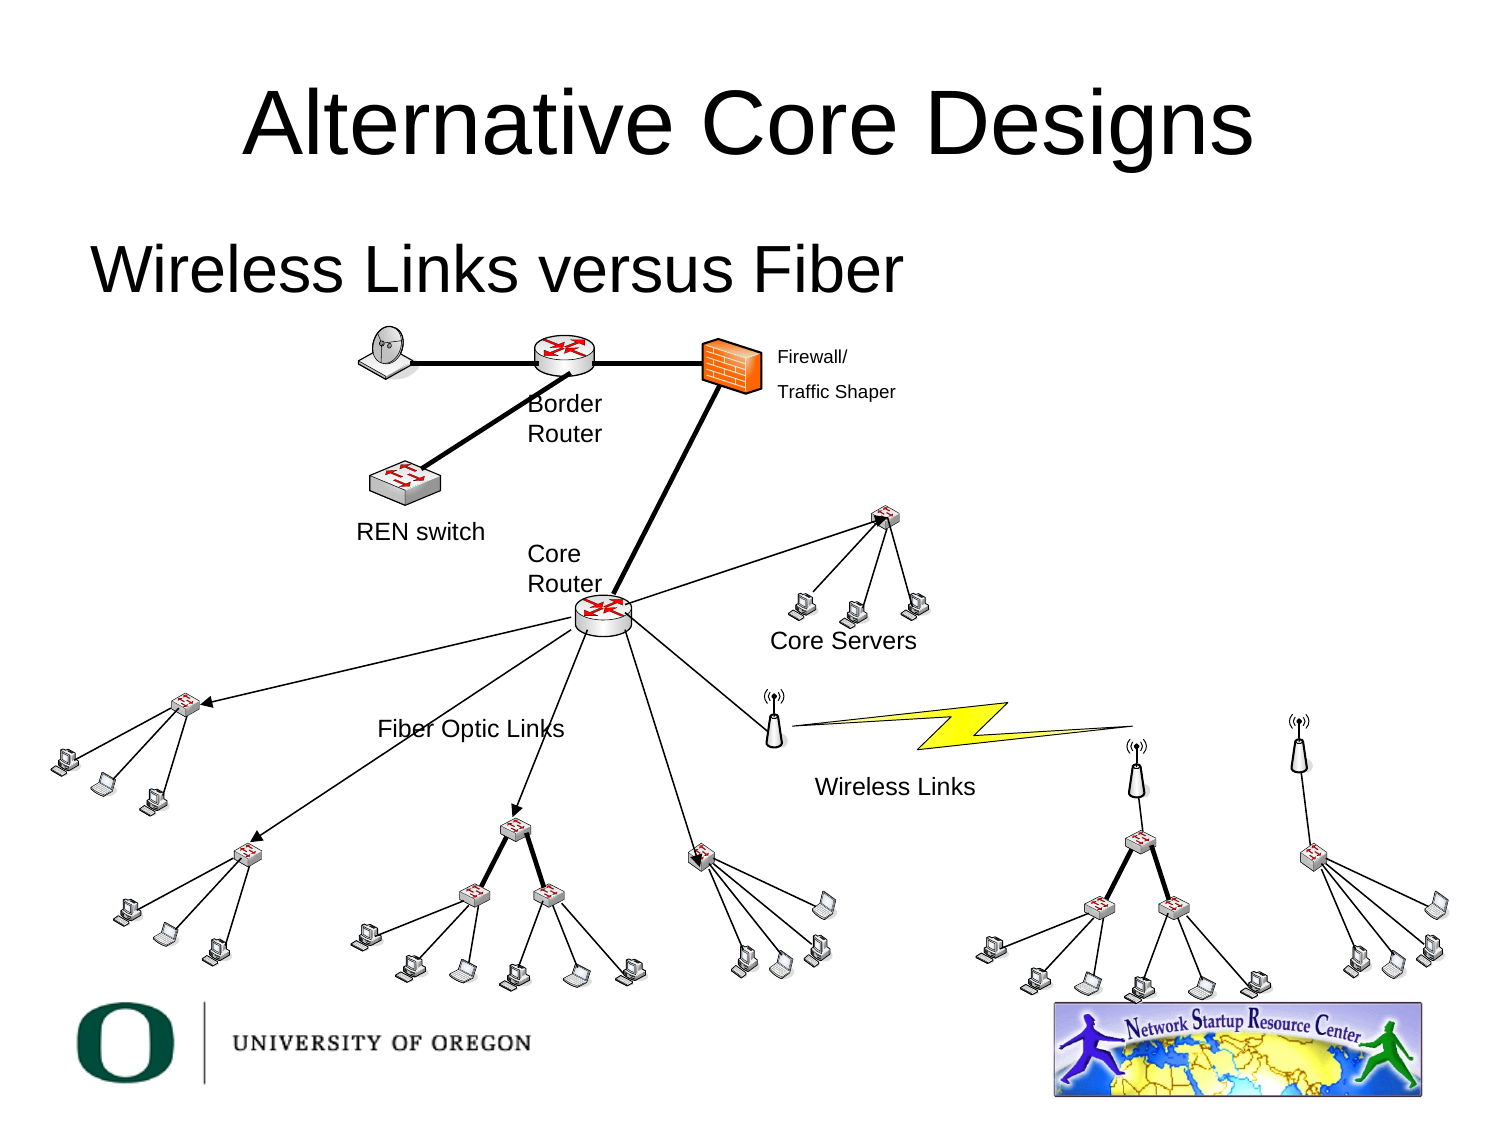

# Alternative Core Designs
Wireless Links versus Fiber
Firewall/
Traffic Shaper
Border Router
REN switch
Core Router
Core Servers
Fiber Optic Links
Wireless Links